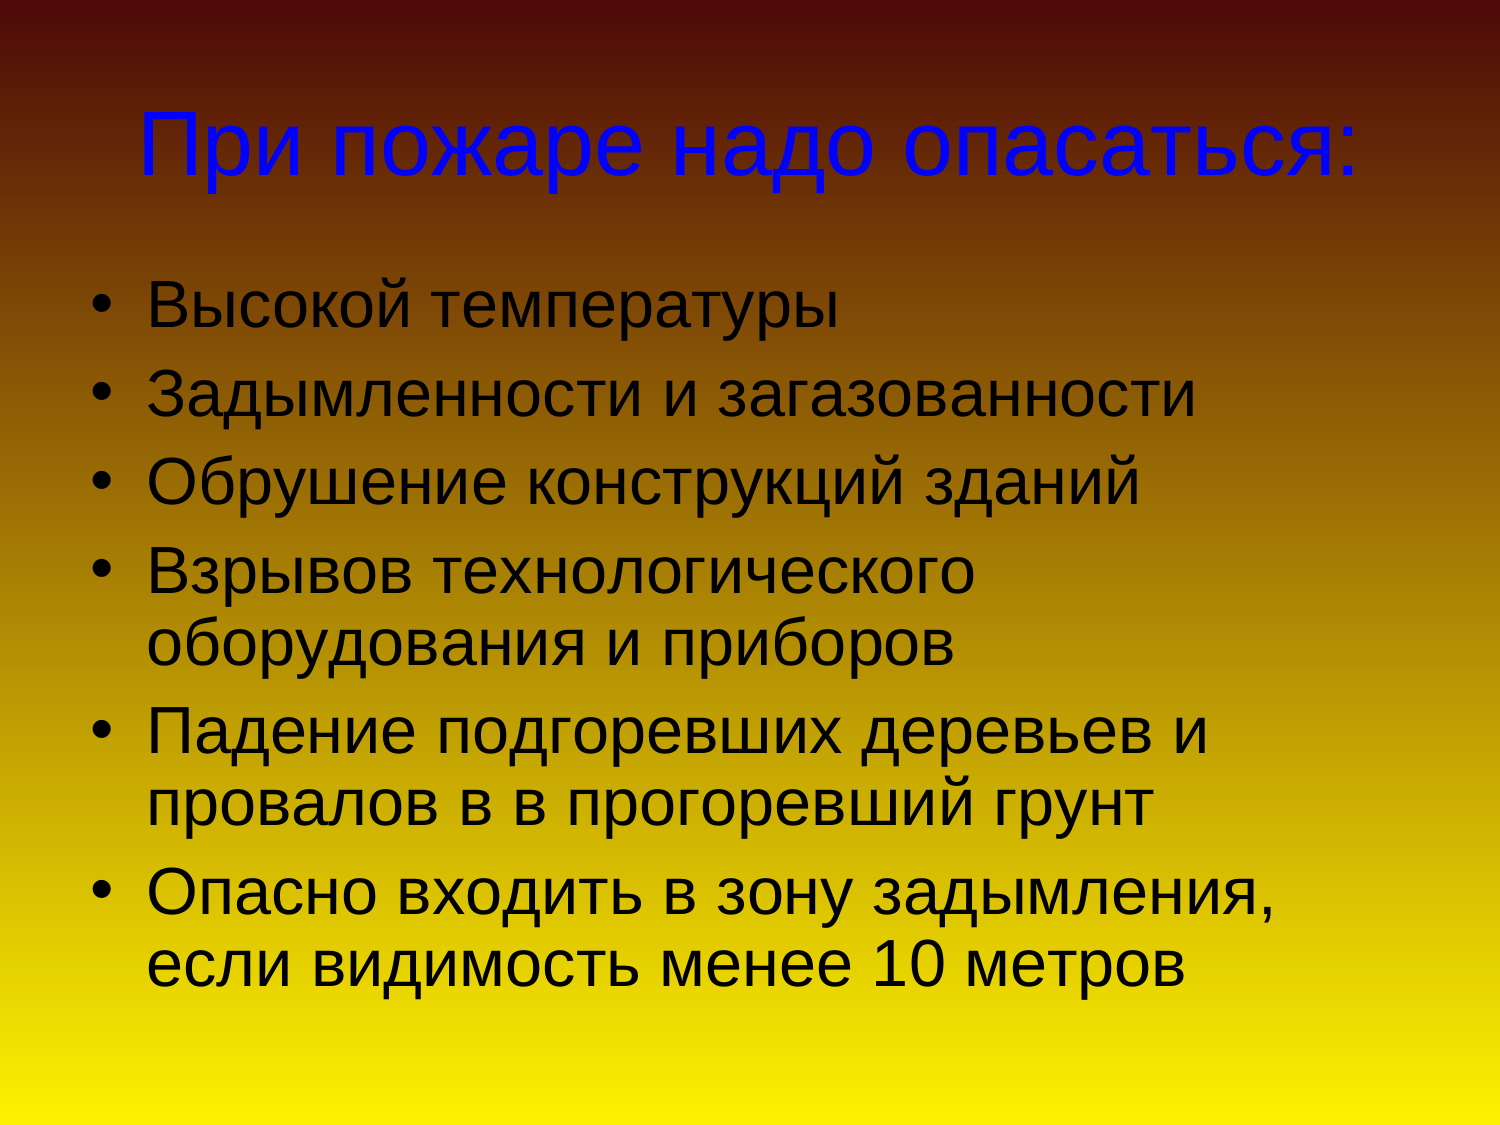

# При пожаре надо опасаться:
Высокой температуры
Задымленности и загазованности
Обрушение конструкций зданий
Взрывов технологического оборудования и приборов
Падение подгоревших деревьев и провалов в в прогоревший грунт
Опасно входить в зону задымления, если видимость менее 10 метров